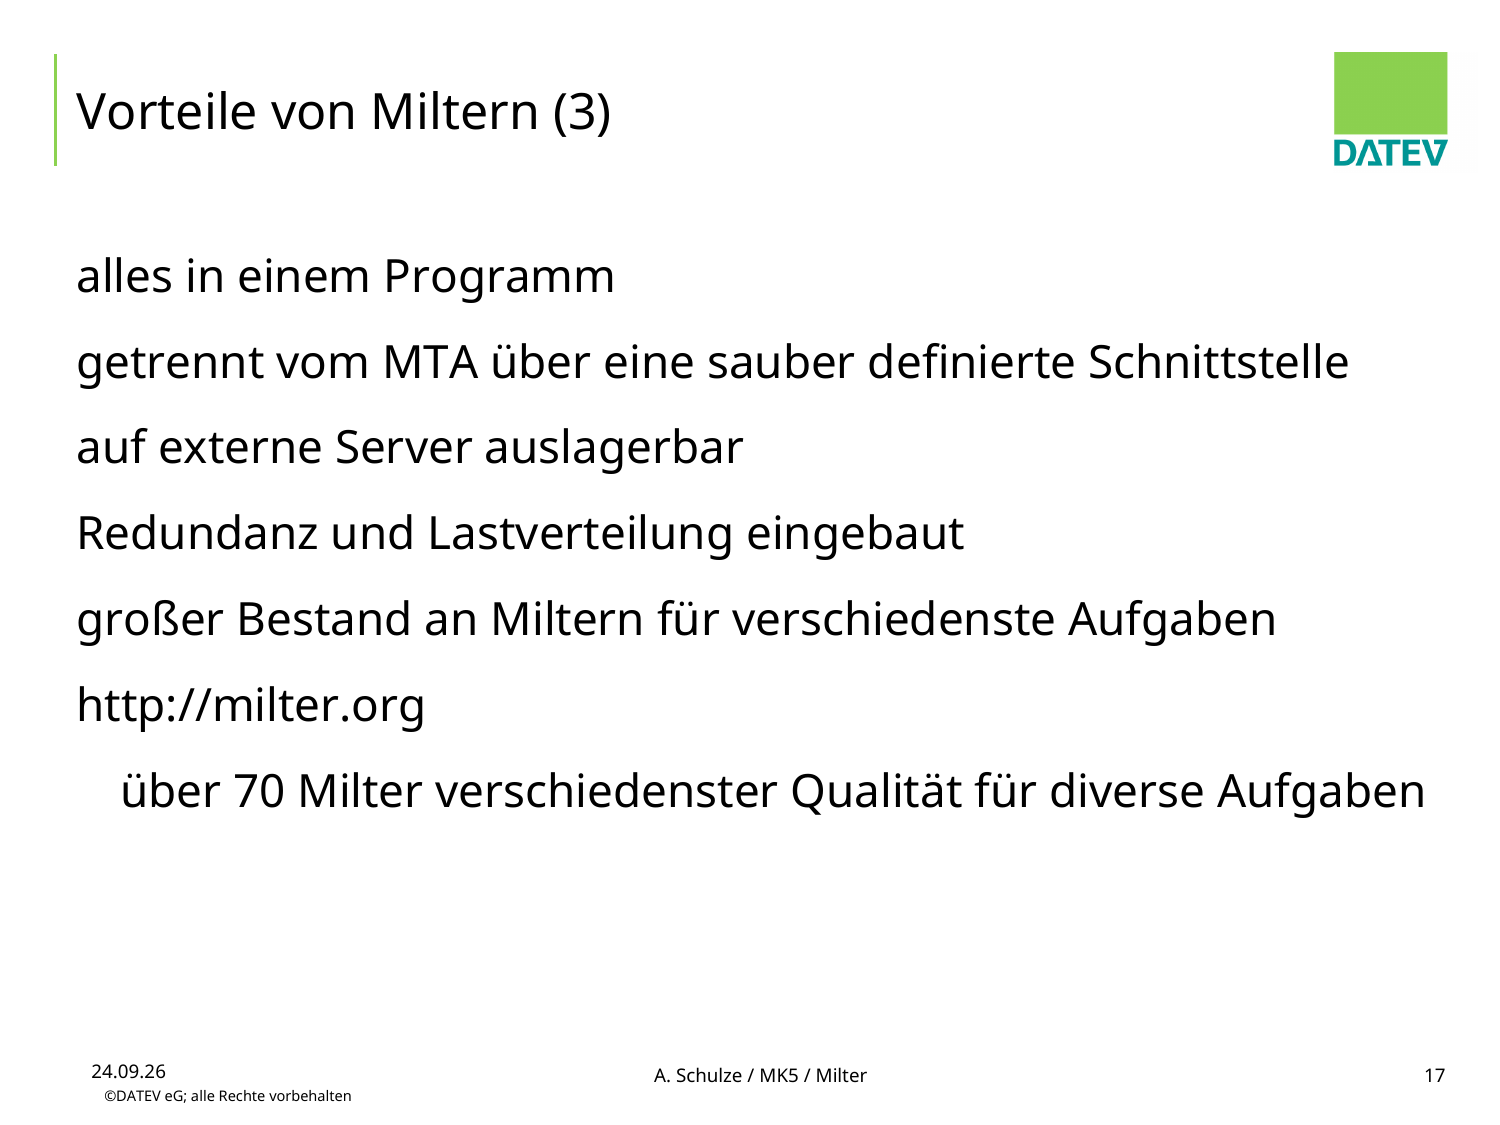

# Vorteile von Miltern (3)
alles in einem Programm
getrennt vom MTA über eine sauber definierte Schnittstelle
auf externe Server auslagerbar
Redundanz und Lastverteilung eingebaut
großer Bestand an Miltern für verschiedenste Aufgaben
http://milter.org
über 70 Milter verschiedenster Qualität für diverse Aufgaben
A. Schulze / MK5 / Milter
17